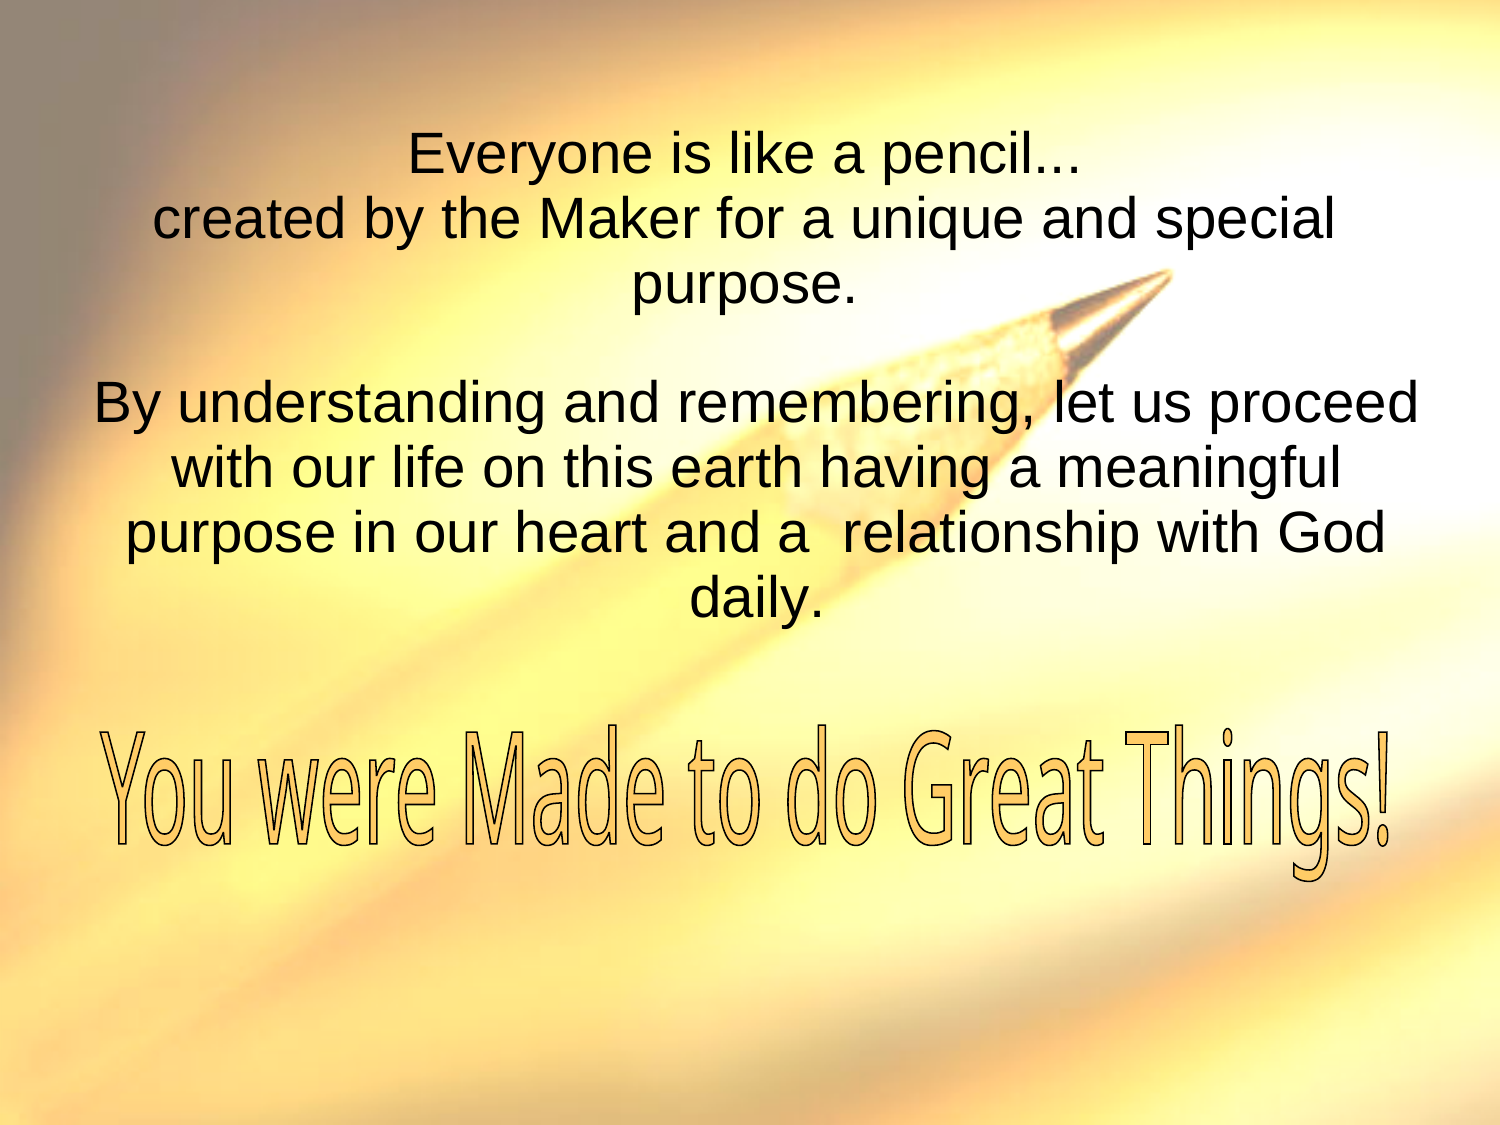

Everyone is like a pencil...
created by the Maker for a unique and special purpose.
By understanding and remembering, let us proceed with our life on this earth having a meaningful purpose in our heart and a relationship with God daily.
You were Made to do Great Things!